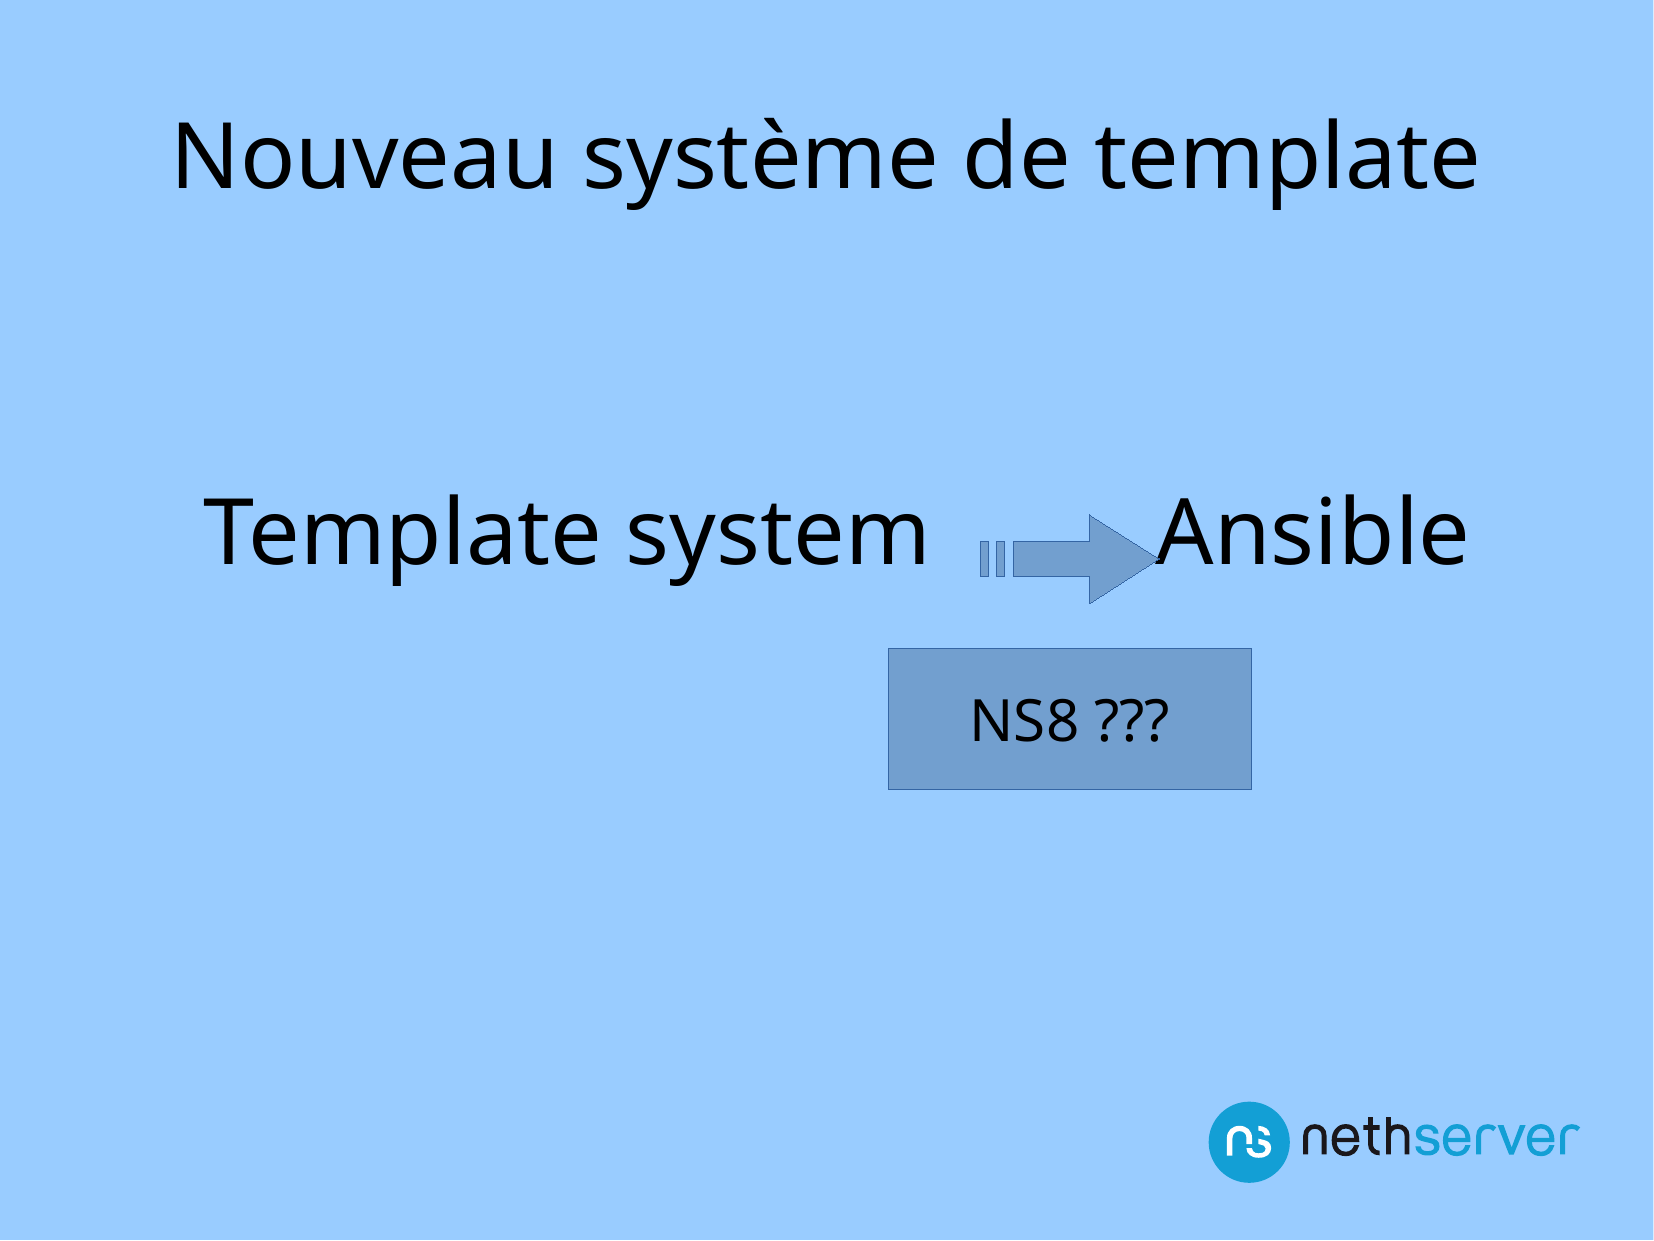

# Nouveau système de template
Template system Ansible
NS8 ???